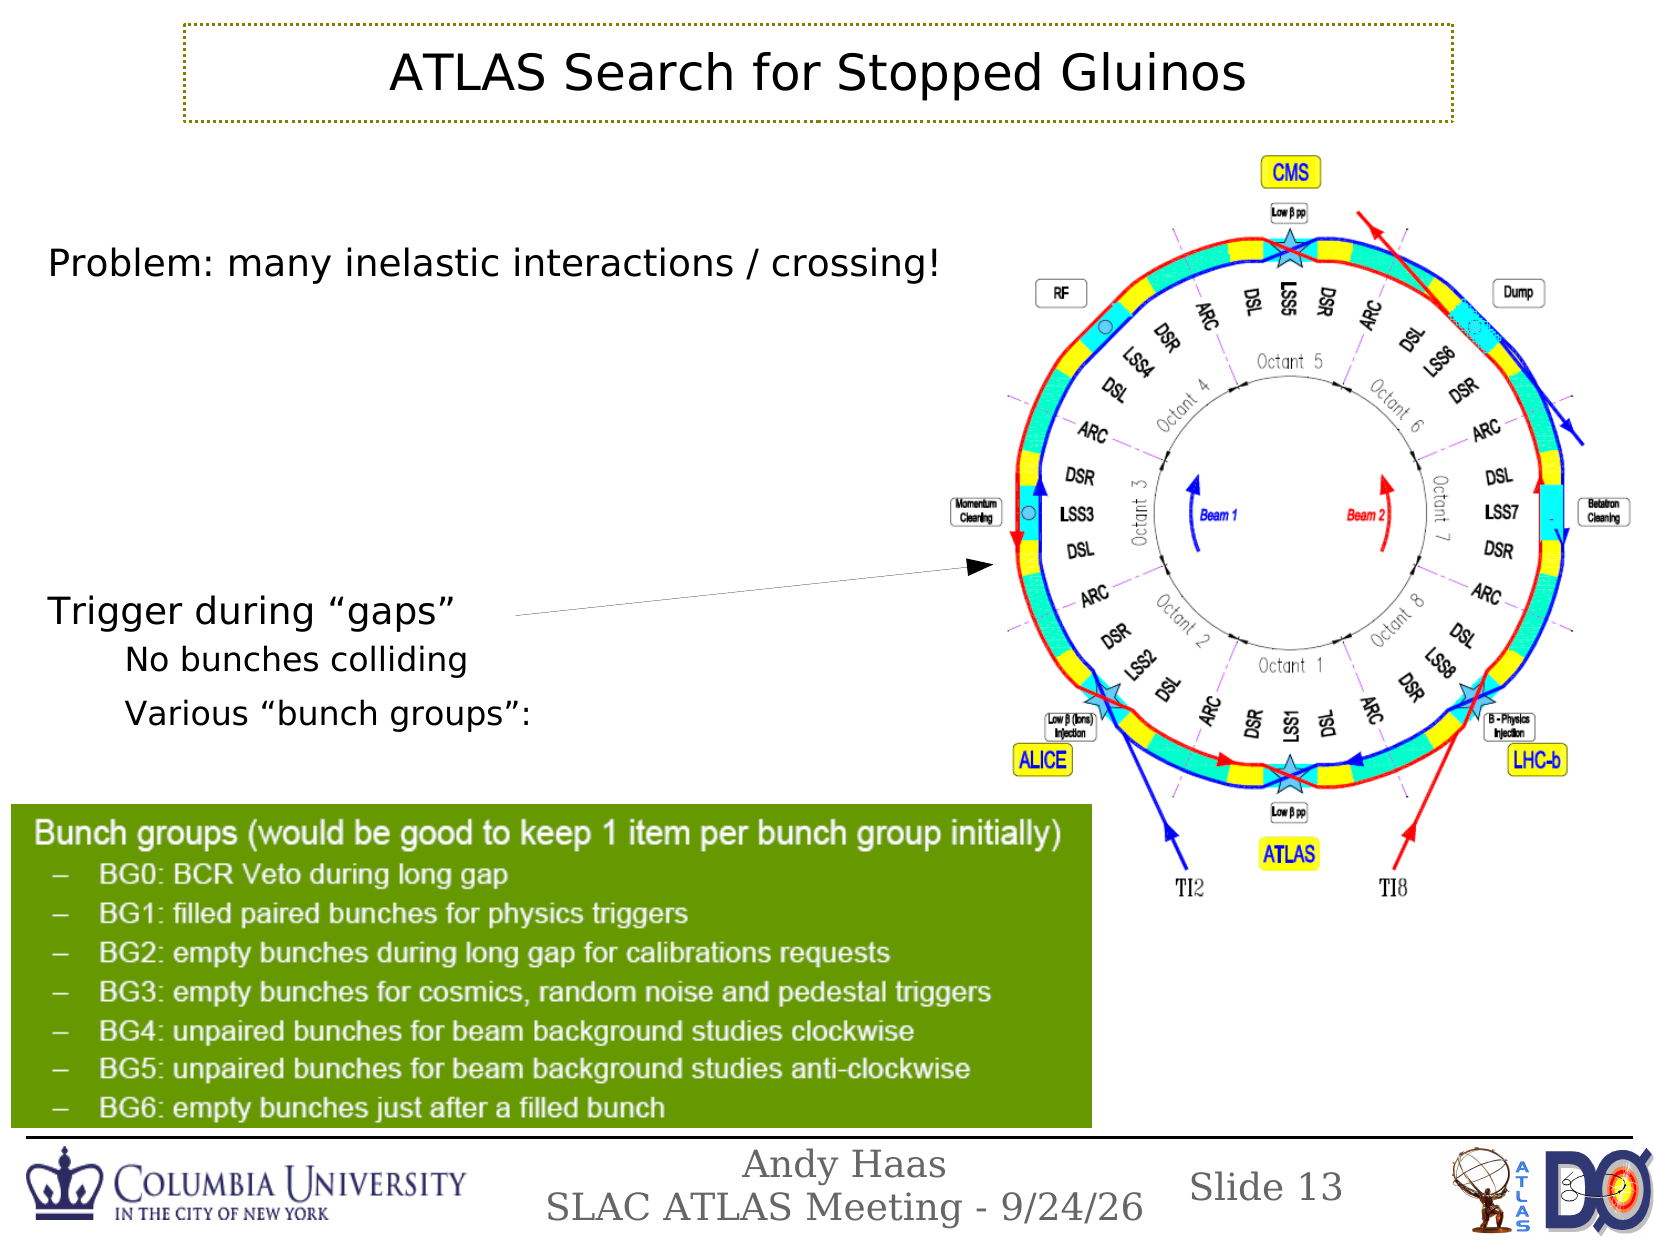

# ATLAS Search for Stopped Gluinos
Problem: many inelastic interactions / crossing!
Trigger during “gaps”
No bunches colliding
Various “bunch groups”: